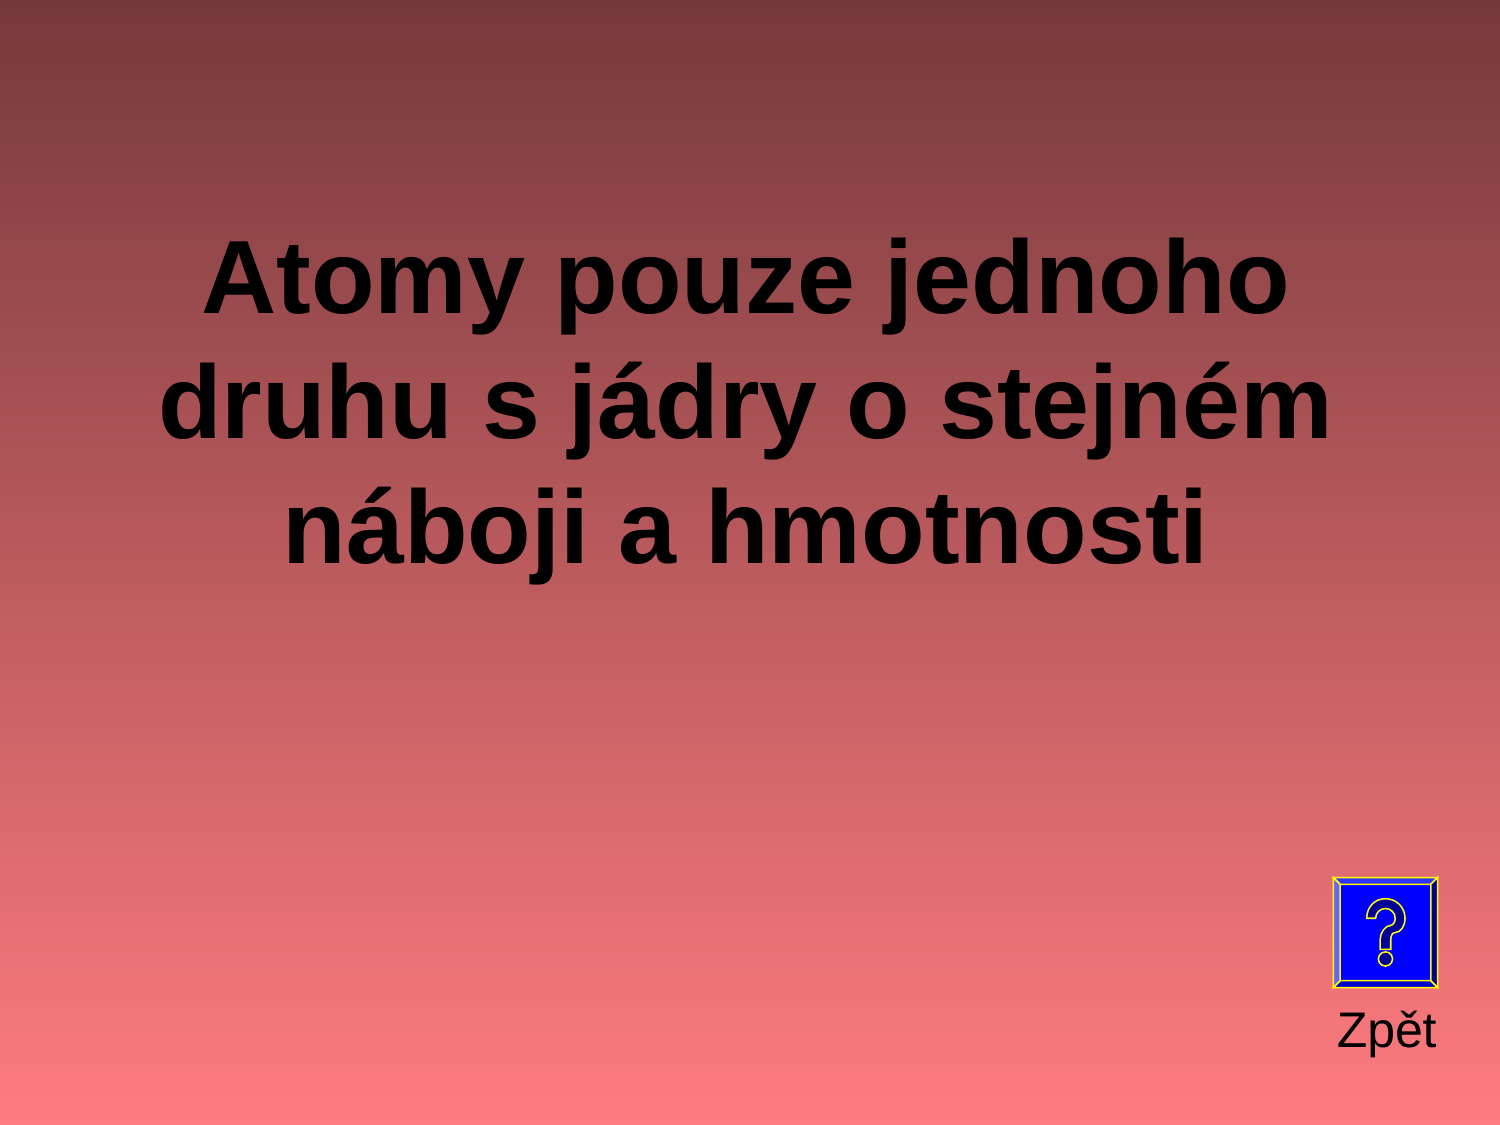

Atomy pouze jednoho druhu s jádry o stejném náboji a hmotnosti
Zpět